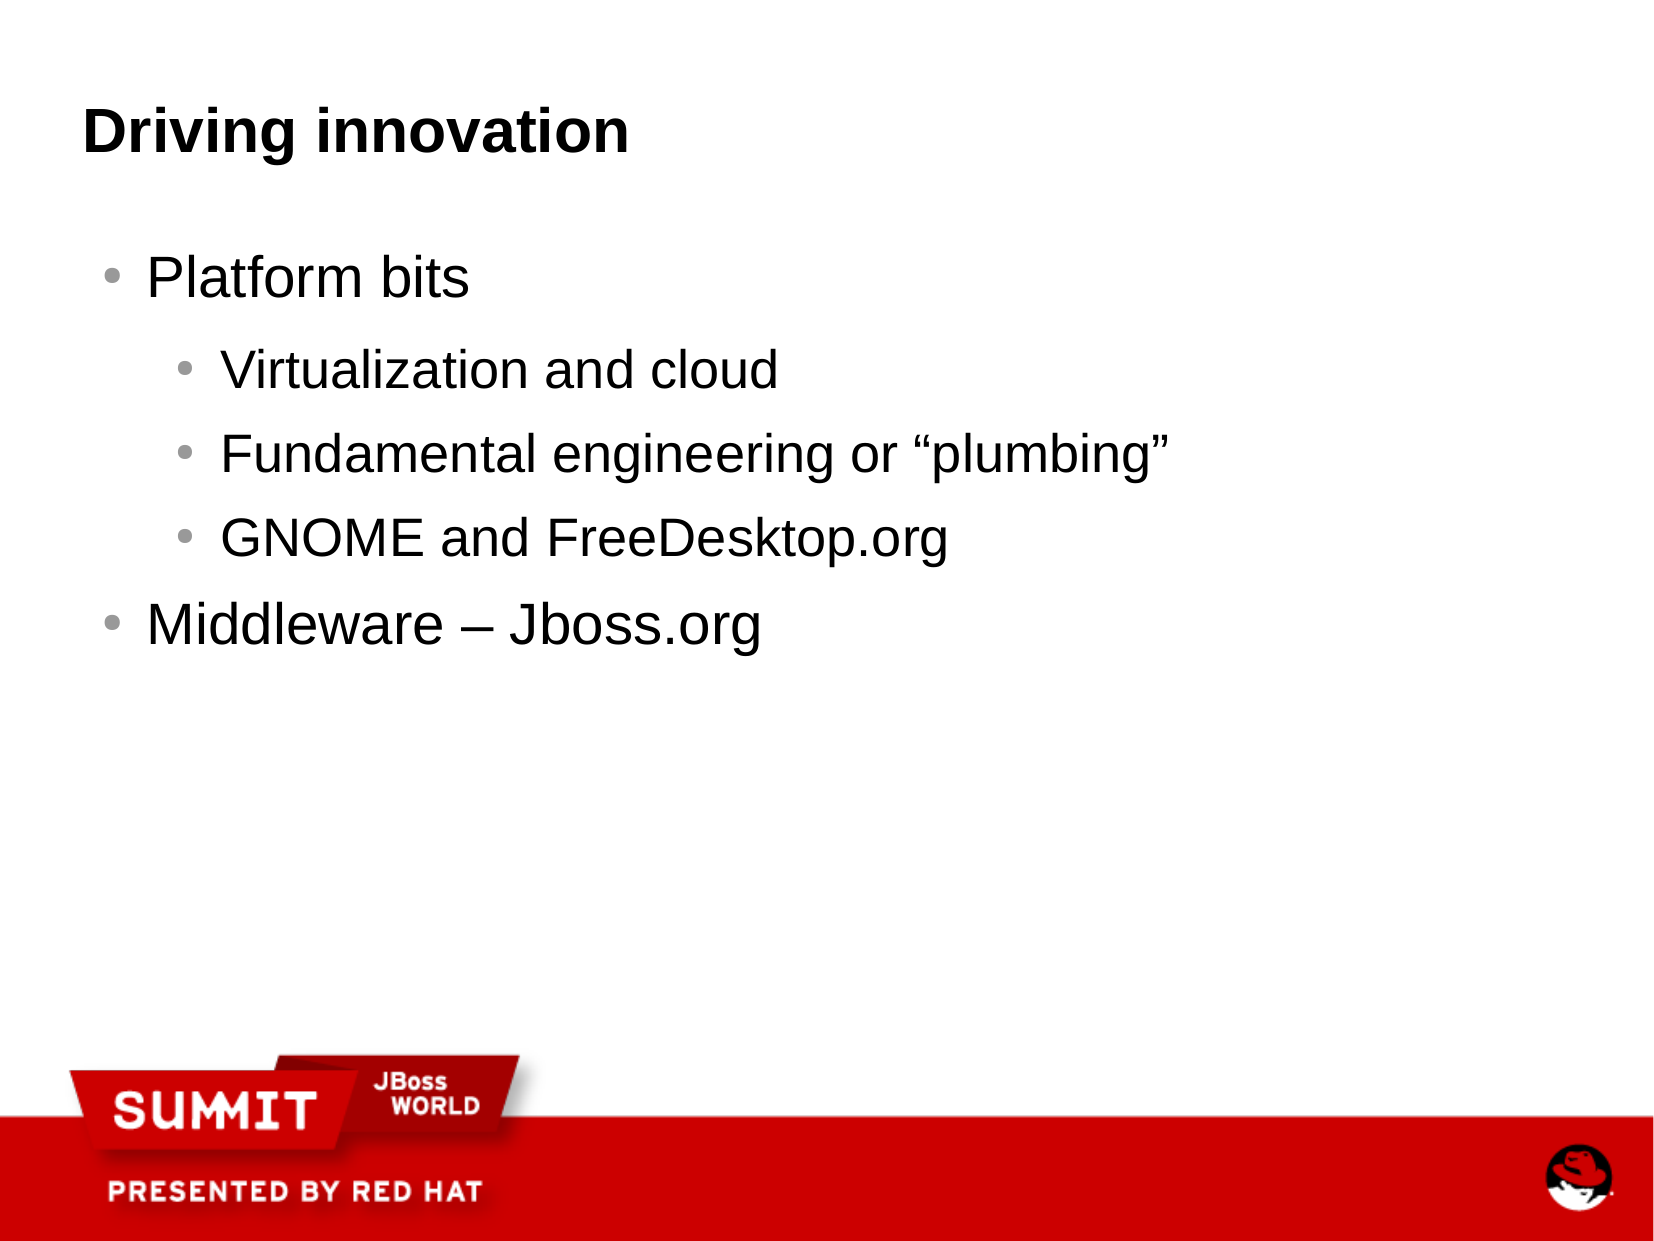

# Driving innovation
Platform bits
Virtualization and cloud
Fundamental engineering or “plumbing”
GNOME and FreeDesktop.org
Middleware – Jboss.org